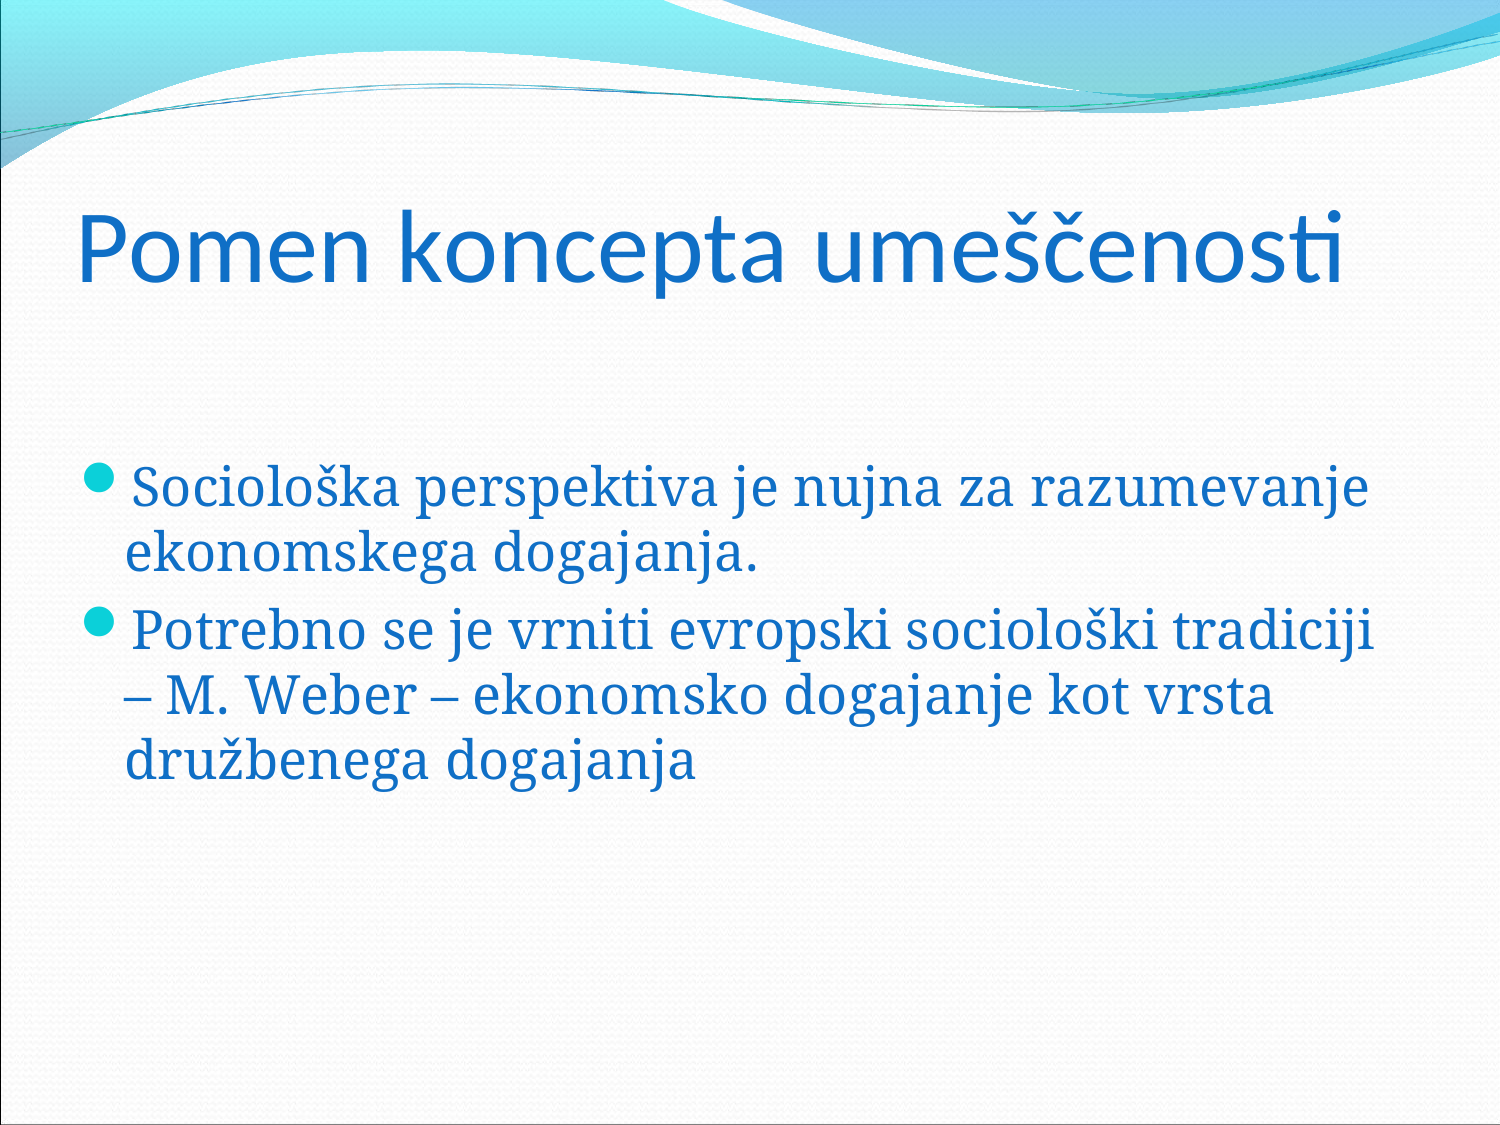

# Pomen koncepta umeščenosti
Sociološka perspektiva je nujna za razumevanje ekonomskega dogajanja.
Potrebno se je vrniti evropski sociološki tradiciji – M. Weber – ekonomsko dogajanje kot vrsta družbenega dogajanja